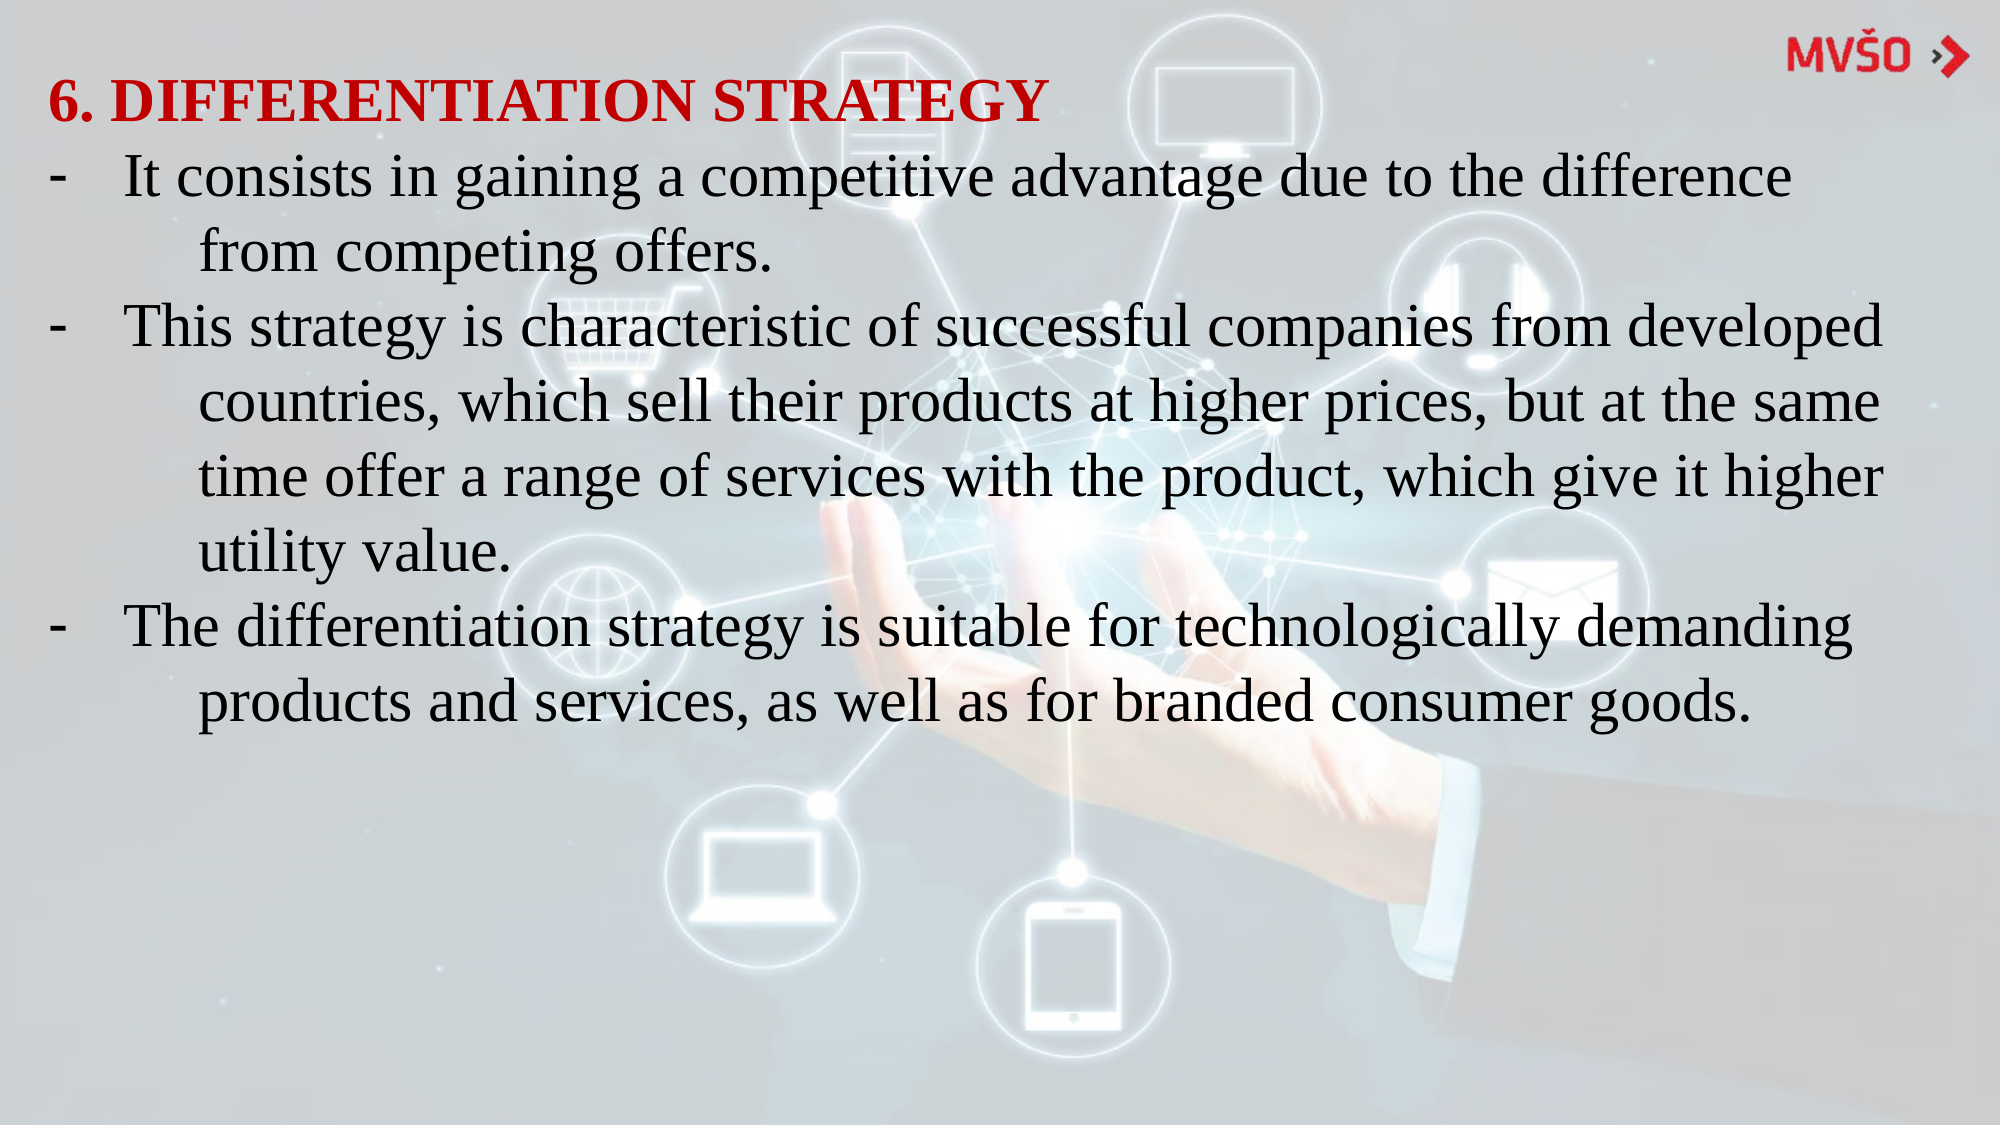

6. DIFFERENTIATION STRATEGY
It consists in gaining a competitive advantage due to the difference from competing offers.
This strategy is characteristic of successful companies from developed countries, which sell their products at higher prices, but at the same time offer a range of services with the product, which give it higher utility value.
The differentiation strategy is suitable for technologically demanding products and services, as well as for branded consumer goods.